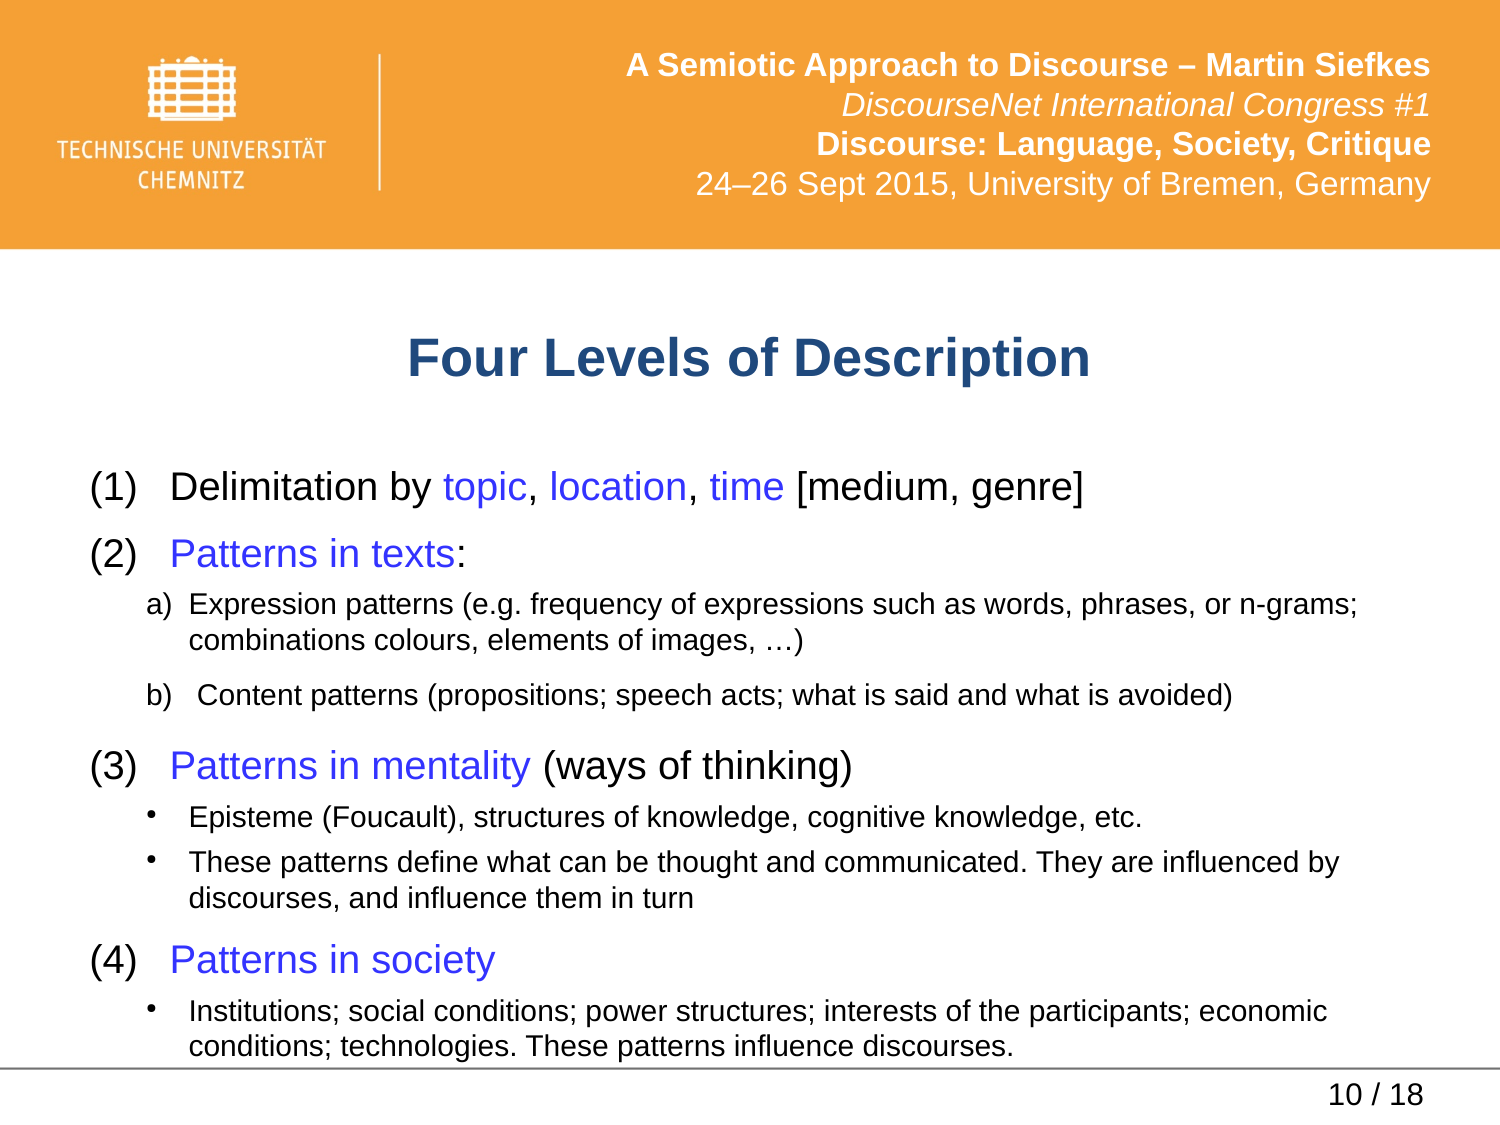

#
Four Levels of Description
 	Delimitation by topic, location, time [medium, genre]
 	Patterns in texts:
Expression patterns (e.g. frequency of expressions such as words, phrases, or n-grams; combinations colours, elements of images, …)
 Content patterns (propositions; speech acts; what is said and what is avoided)
 	Patterns in mentality (ways of thinking)
Episteme (Foucault), structures of knowledge, cognitive knowledge, etc.
These patterns define what can be thought and communicated. They are influenced by discourses, and influence them in turn
 	Patterns in society
Institutions; social conditions; power structures; interests of the participants; economic conditions; technologies. These patterns influence discourses.